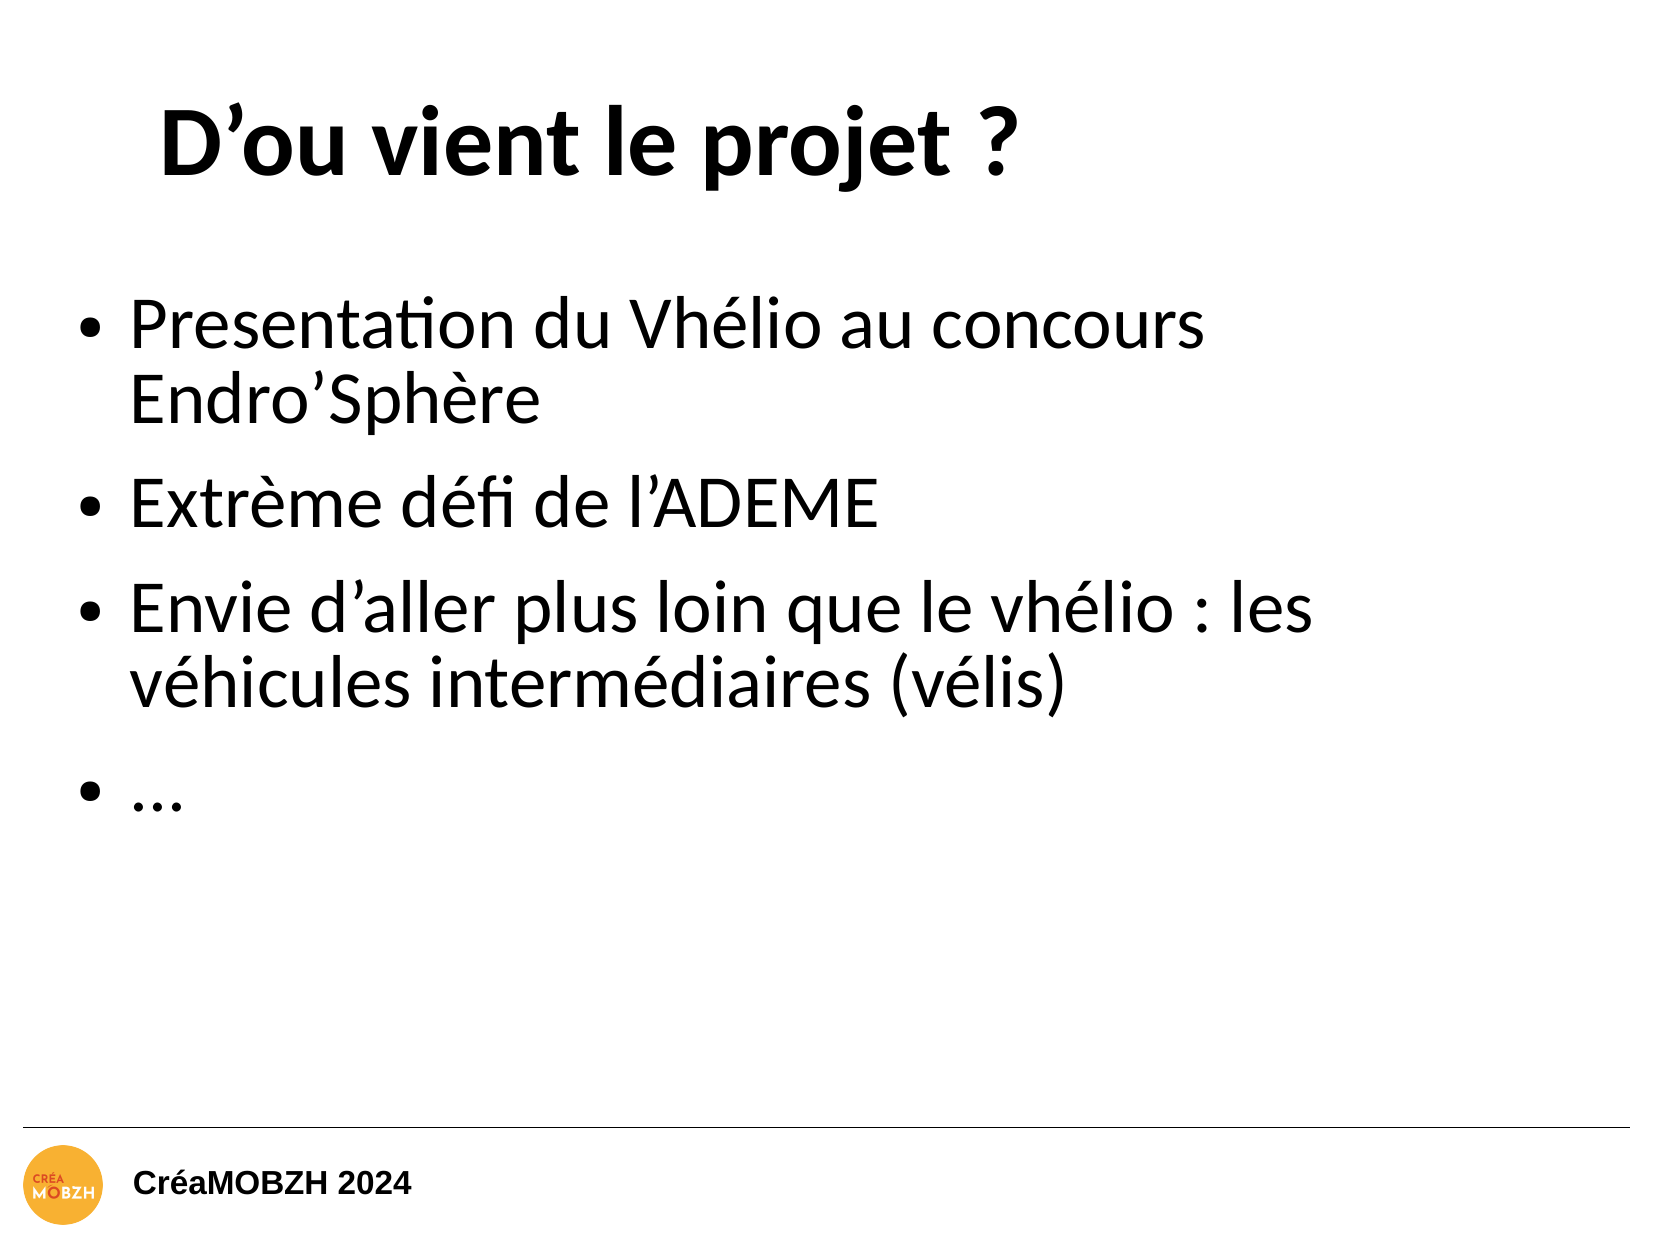

# D’ou vient le projet ?
Presentation du Vhélio au concours Endro’Sphère
Extrème défi de l’ADEME
Envie d’aller plus loin que le vhélio : les véhicules intermédiaires (vélis)
...
CréaMOBZH 2024